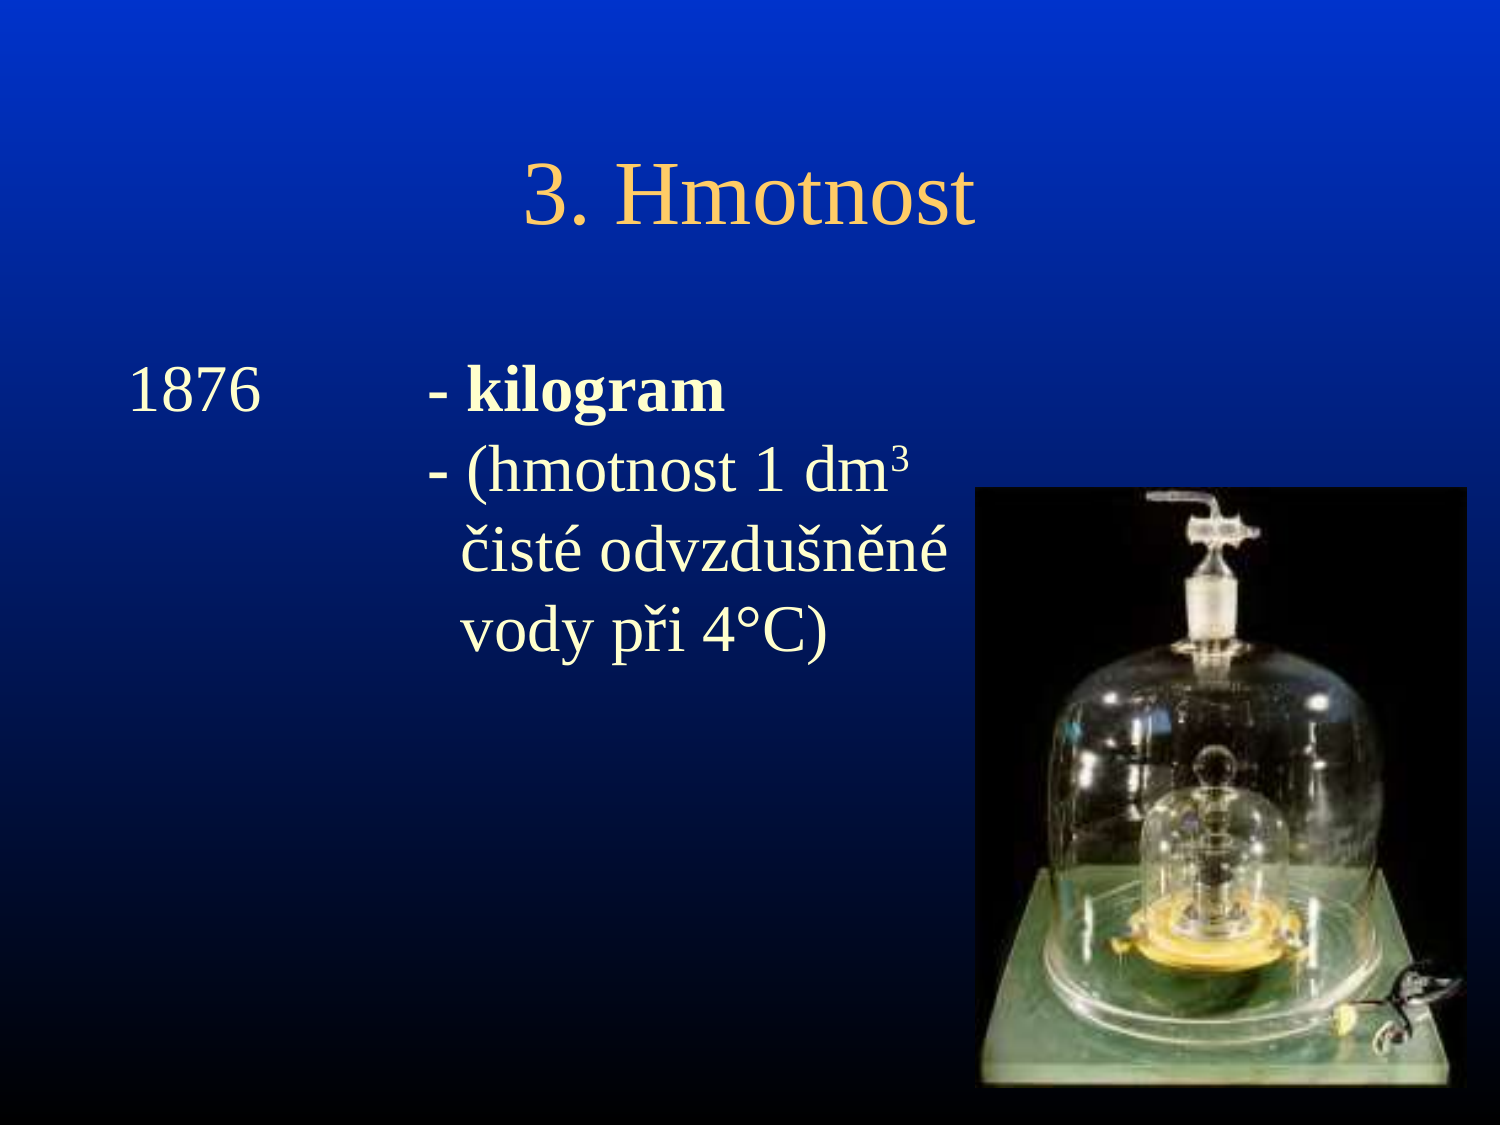

# 3. Hmotnost
1876 	- kilogram 						- (hmotnost 1 dm3 					 čisté odvzdušněné					 vody při 4°C)
23